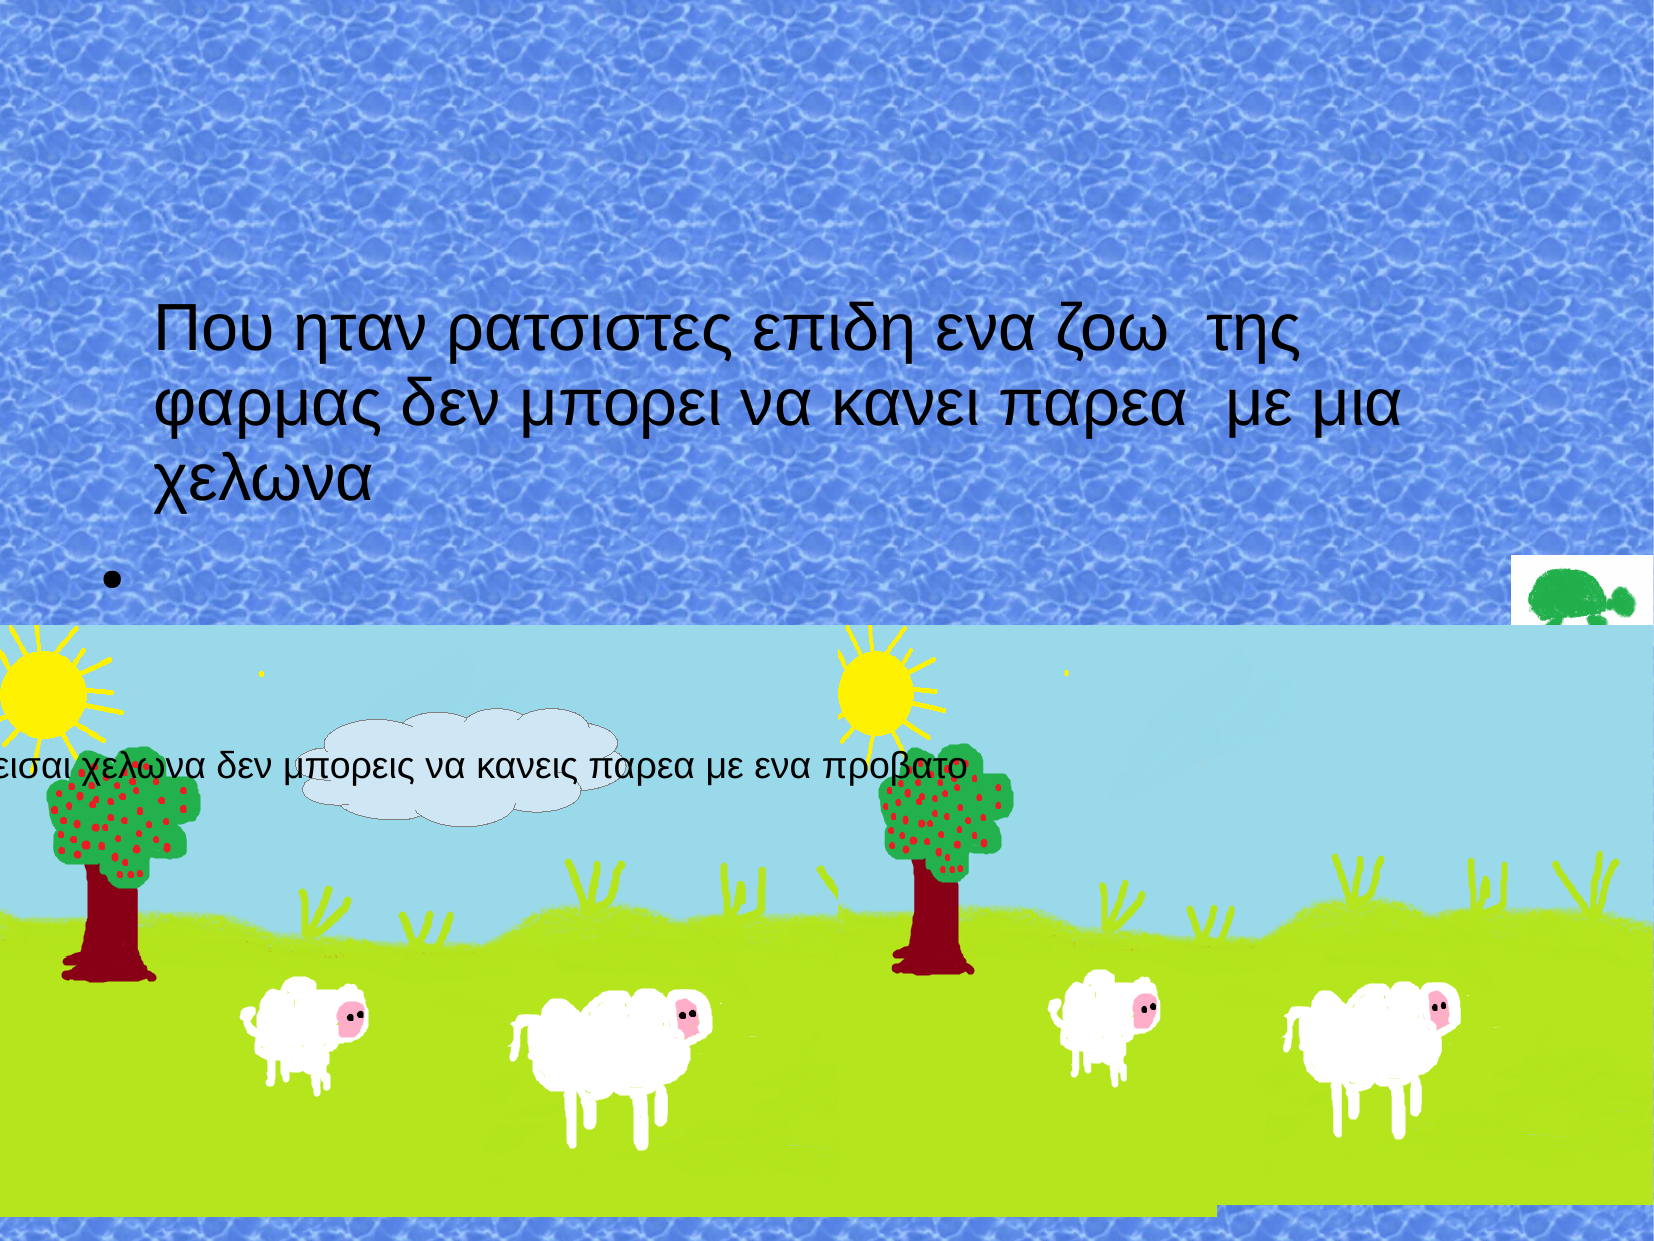

#
Που ηταν ρατσιστες επιδη ενα ζοω της φαρμας δεν μπορει να κανει παρεα με μια χελωνα
Μα εισαι χελωνα δεν μπορεις να κανεις παρεα με ενα προβατο